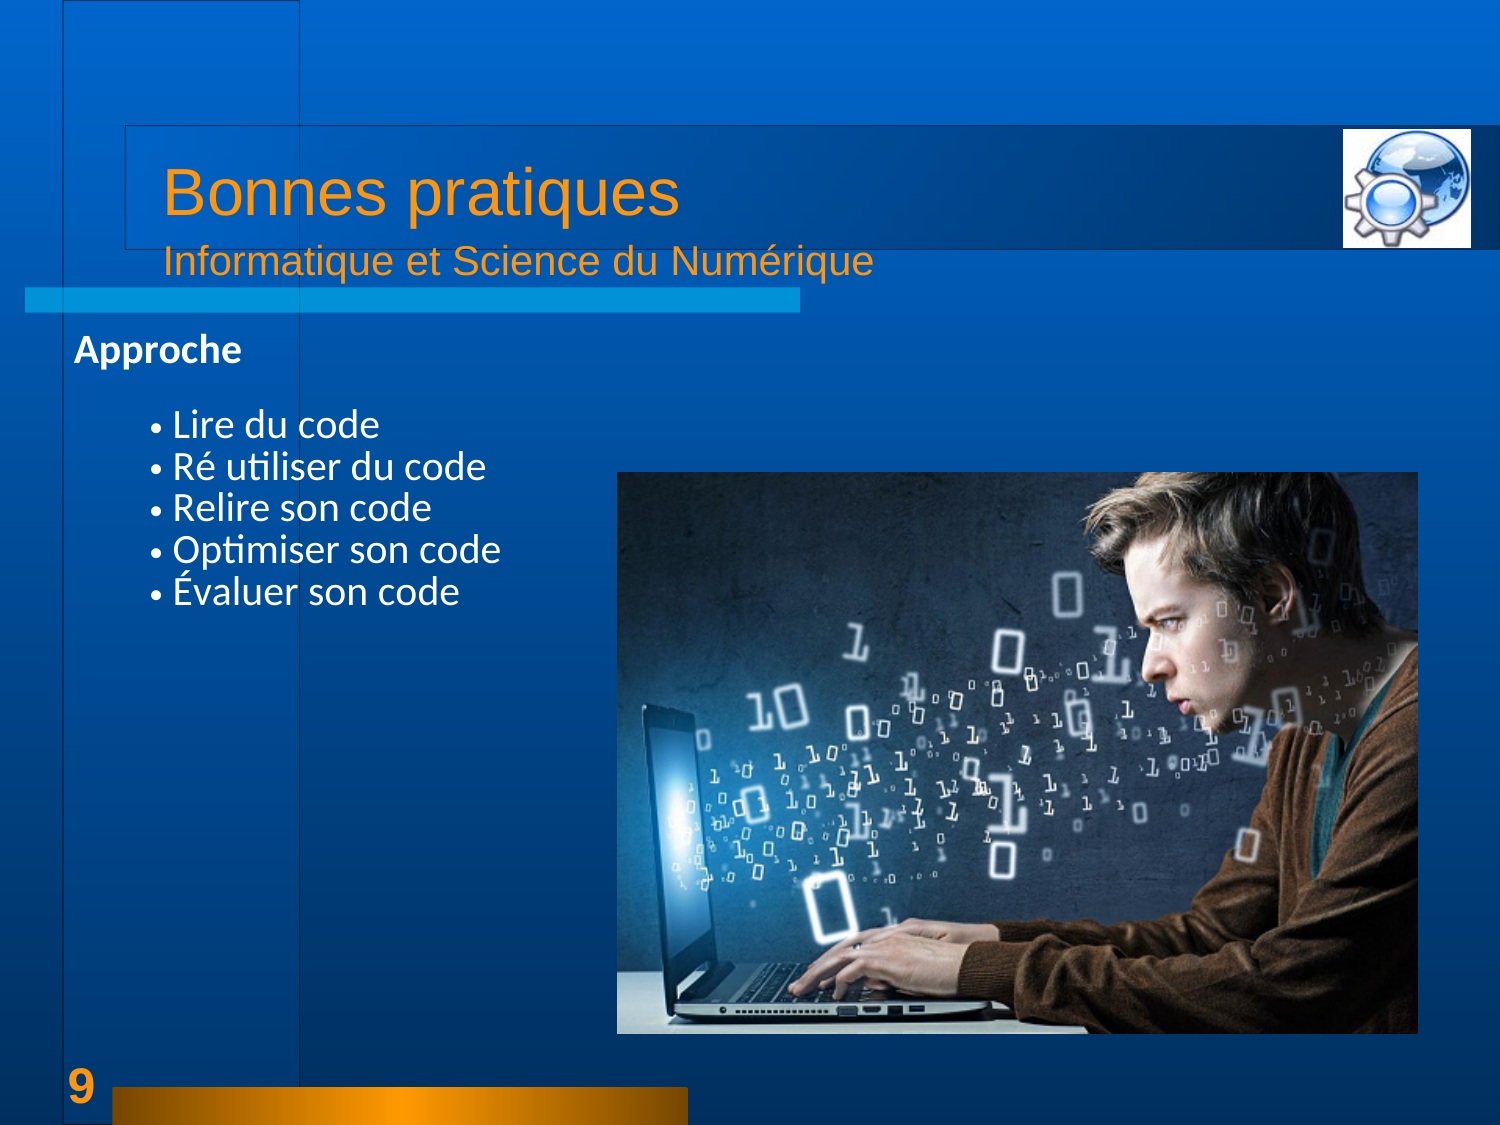

Approche
 Lire du code
 Ré utiliser du code
 Relire son code
 Optimiser son code
 Évaluer son code